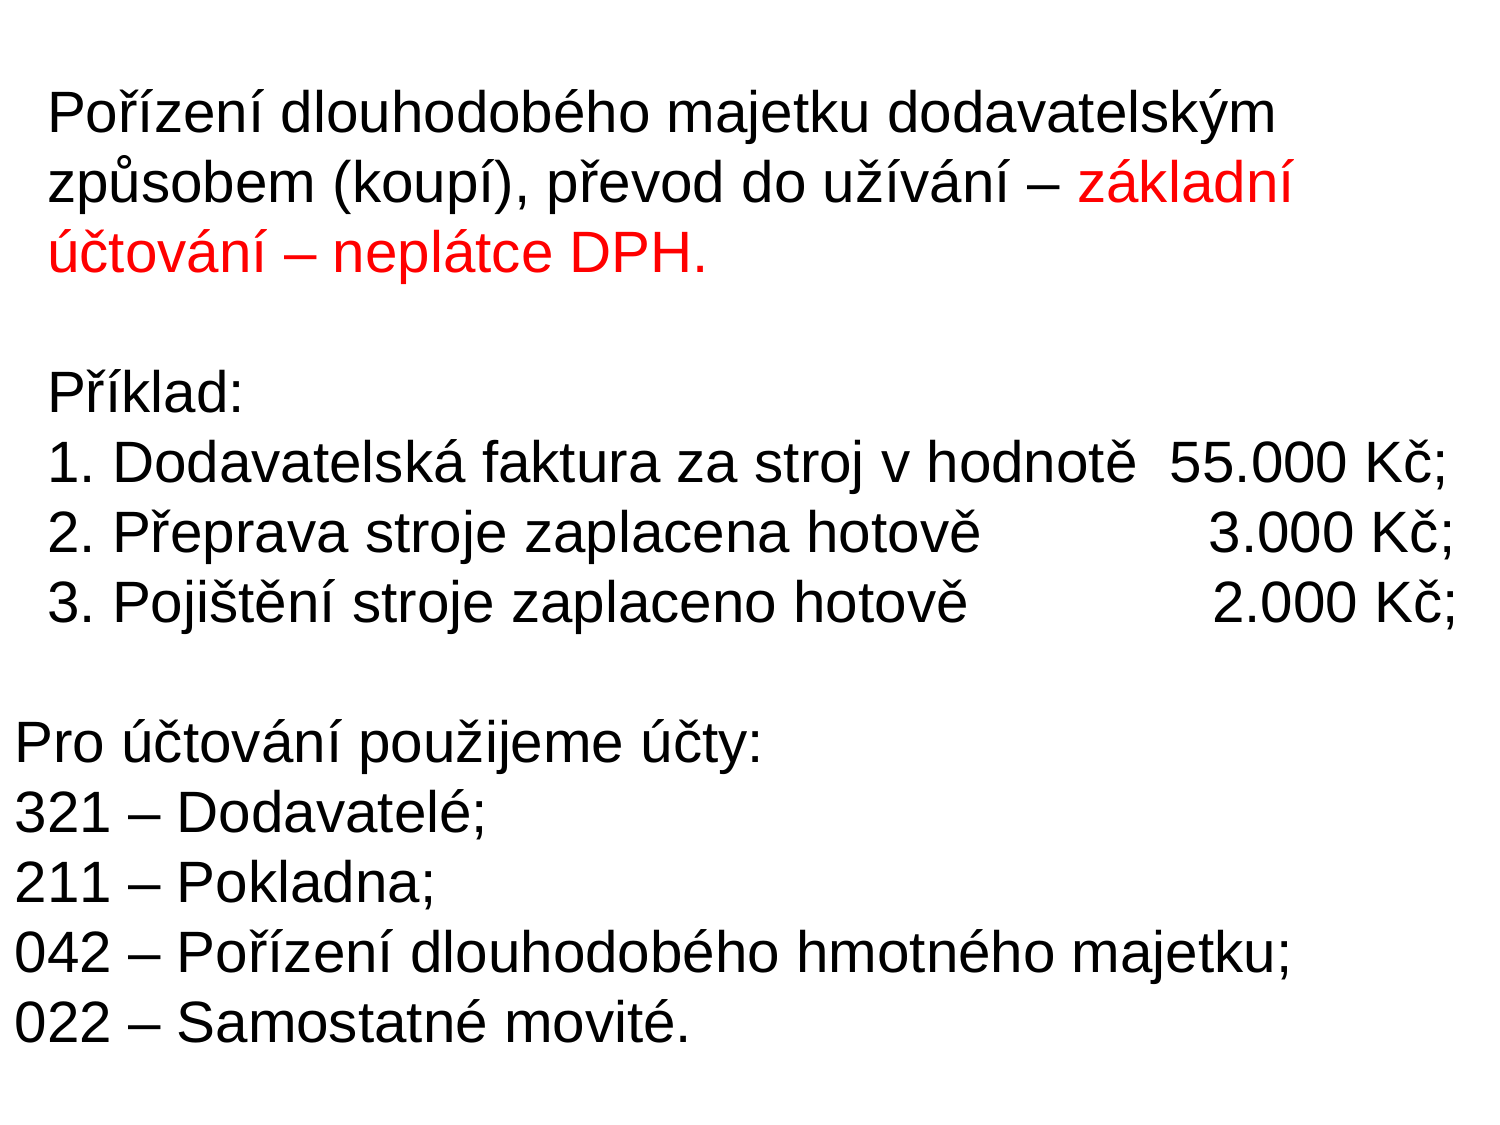

Pořízení dlouhodobého majetku dodavatelským
 způsobem (koupí), převod do užívání – základní
 účtování – neplátce DPH.
 Příklad:
 1. Dodavatelská faktura za stroj v hodnotě 55.000 Kč;
 2. Přeprava stroje zaplacena hotově 3.000 Kč;
 3. Pojištění stroje zaplaceno hotově 2.000 Kč;
Pro účtování použijeme účty:
321 – Dodavatelé;
211 – Pokladna;
042 – Pořízení dlouhodobého hmotného majetku;
022 – Samostatné movité.